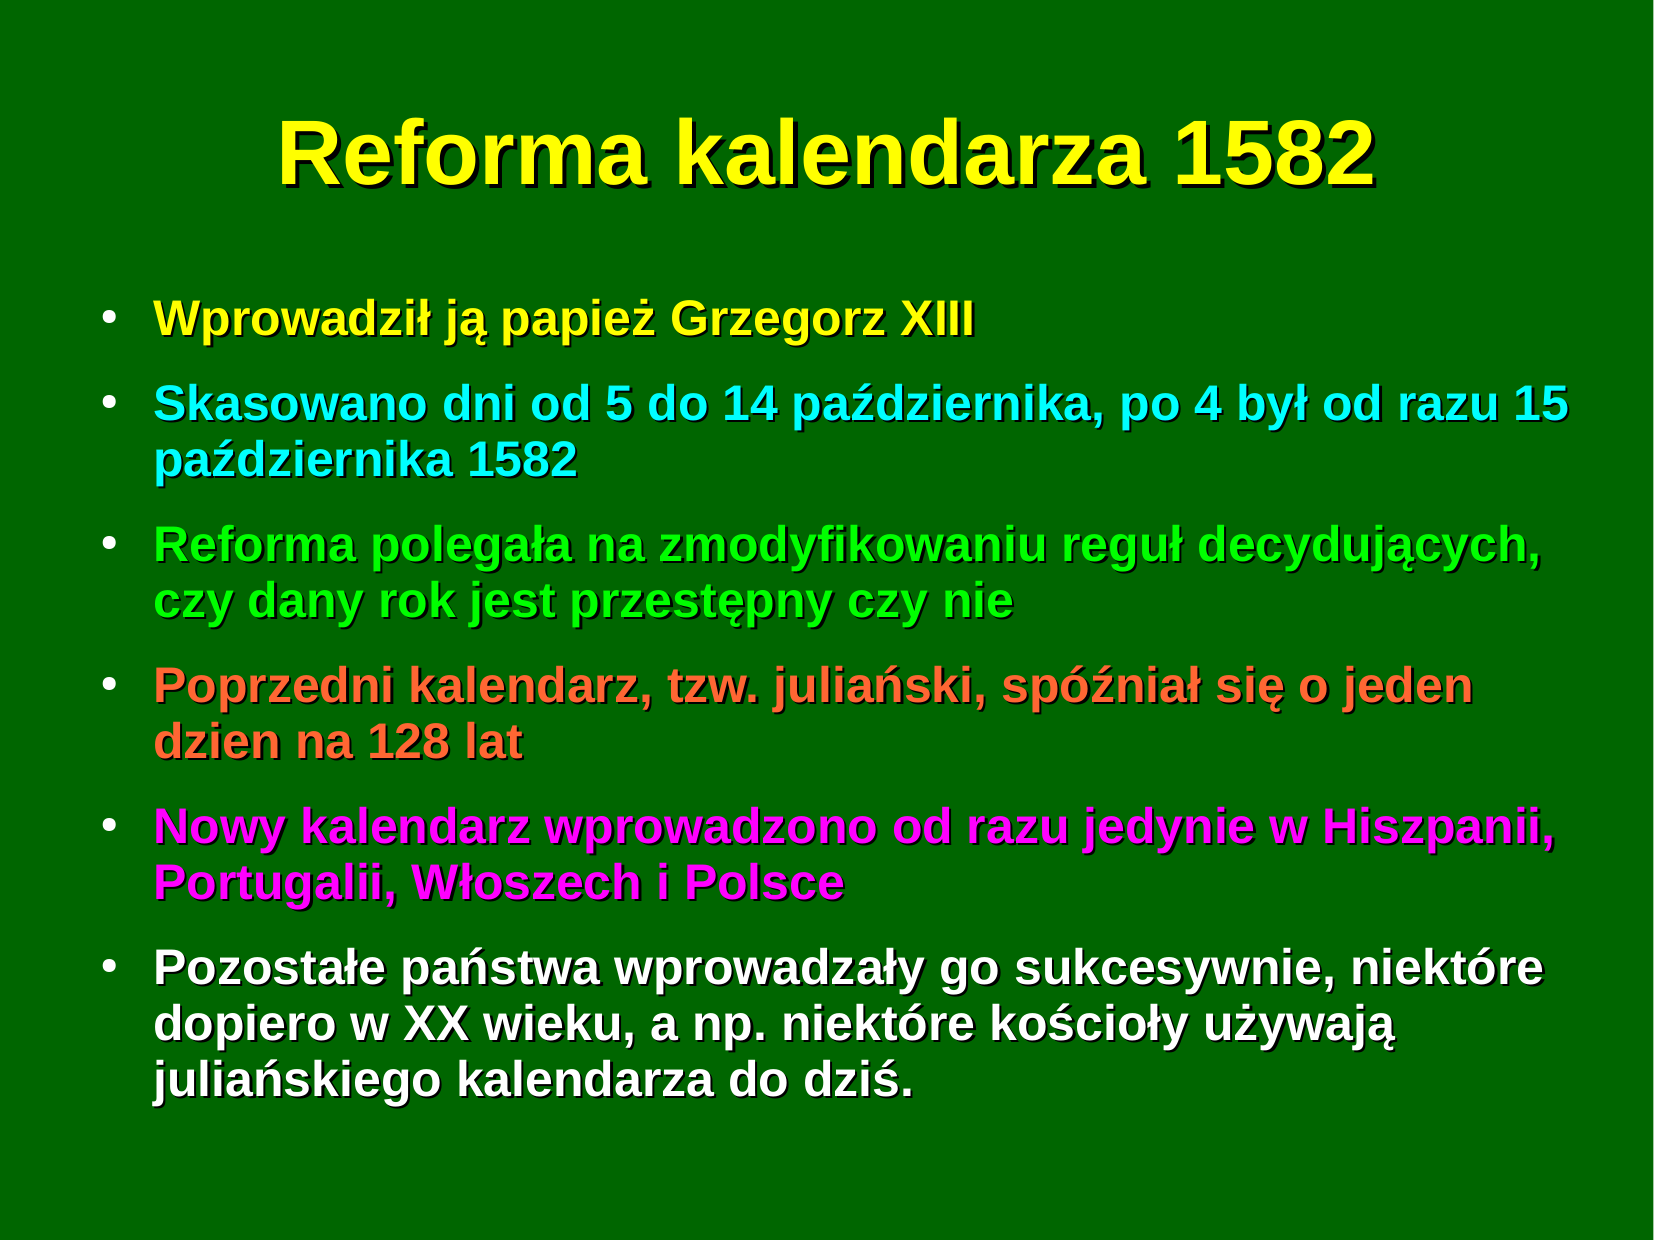

# Reforma kalendarza 1582
Wprowadził ją papież Grzegorz XIII
Skasowano dni od 5 do 14 października, po 4 był od razu 15 października 1582
Reforma polegała na zmodyfikowaniu reguł decydujących, czy dany rok jest przestępny czy nie
Poprzedni kalendarz, tzw. juliański, spóźniał się o jeden dzien na 128 lat
Nowy kalendarz wprowadzono od razu jedynie w Hiszpanii, Portugalii, Włoszech i Polsce
Pozostałe państwa wprowadzały go sukcesywnie, niektóre dopiero w XX wieku, a np. niektóre kościoły używają juliańskiego kalendarza do dziś.